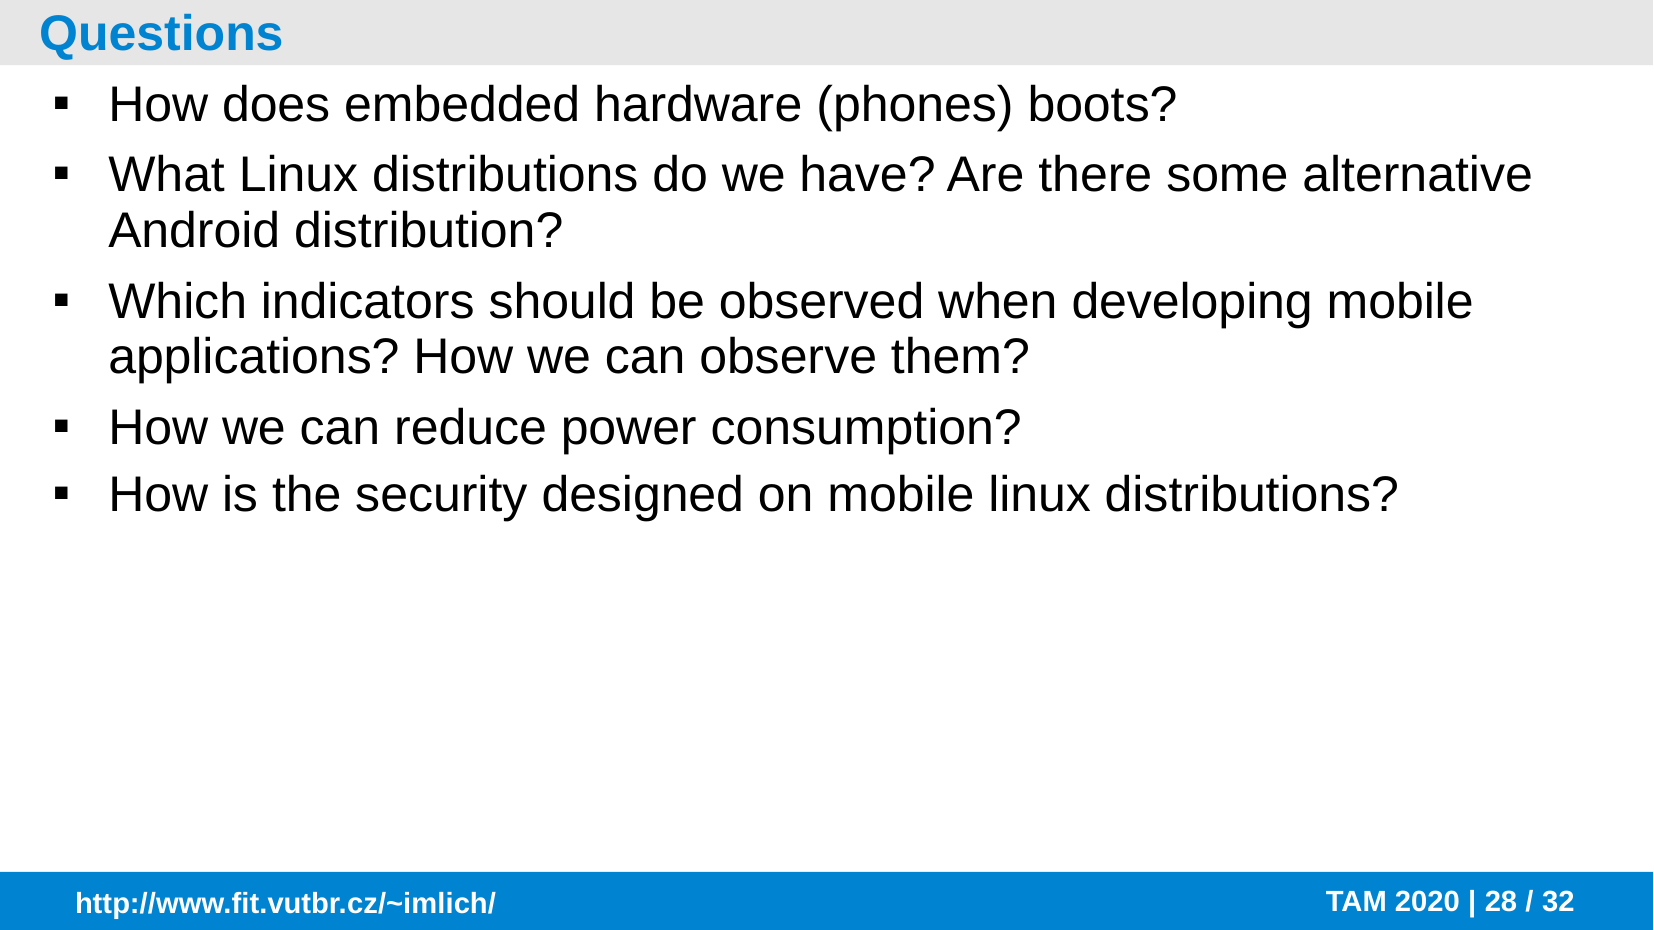

# Questions
How does embedded hardware (phones) boots?
What Linux distributions do we have? Are there some alternative Android distribution?
Which indicators should be observed when developing mobile applications? How we can observe them?
How we can reduce power consumption?
How is the security designed on mobile linux distributions?